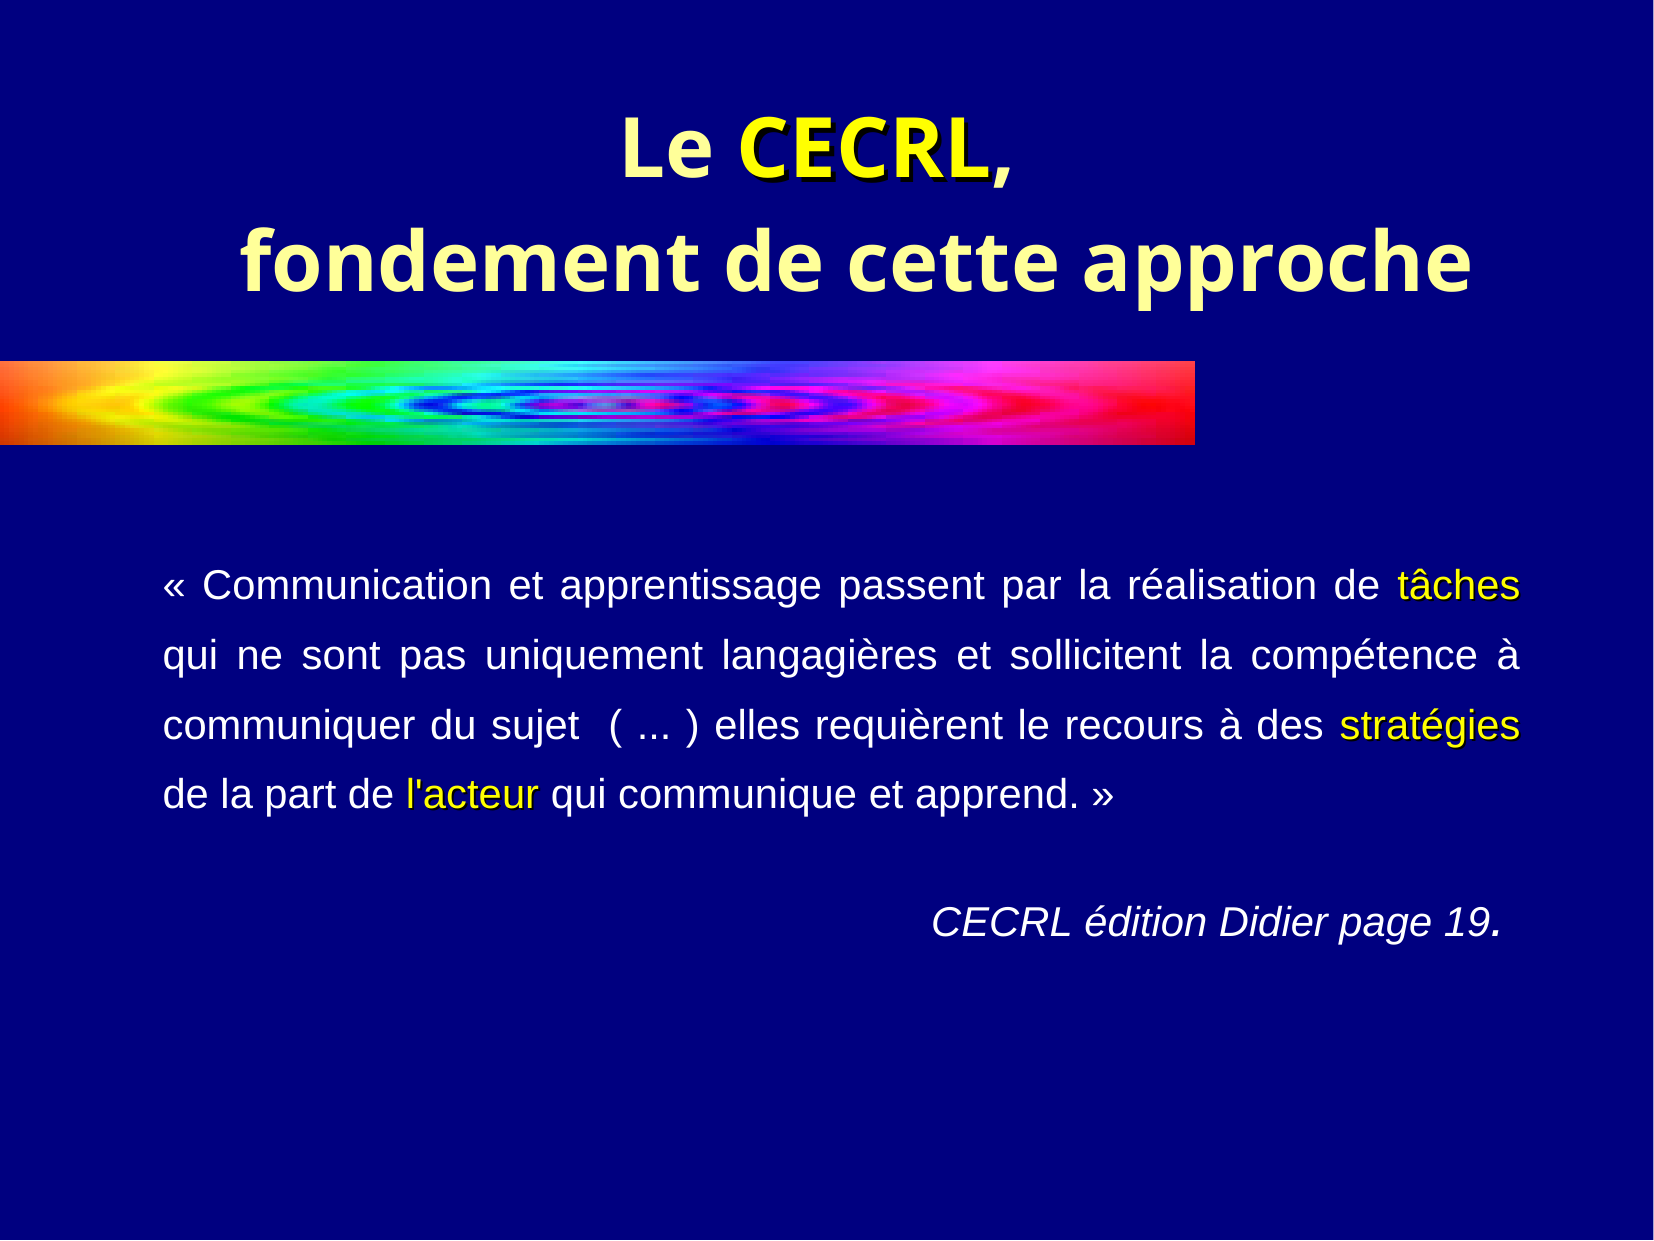

# Le CECRL, fondement de cette approche
« Communication et apprentissage passent par la réalisation de tâches qui ne sont pas uniquement langagières et sollicitent la compétence à communiquer du sujet ( ... ) elles requièrent le recours à des stratégies de la part de l'acteur qui communique et apprend. »
CECRL édition Didier page 19.